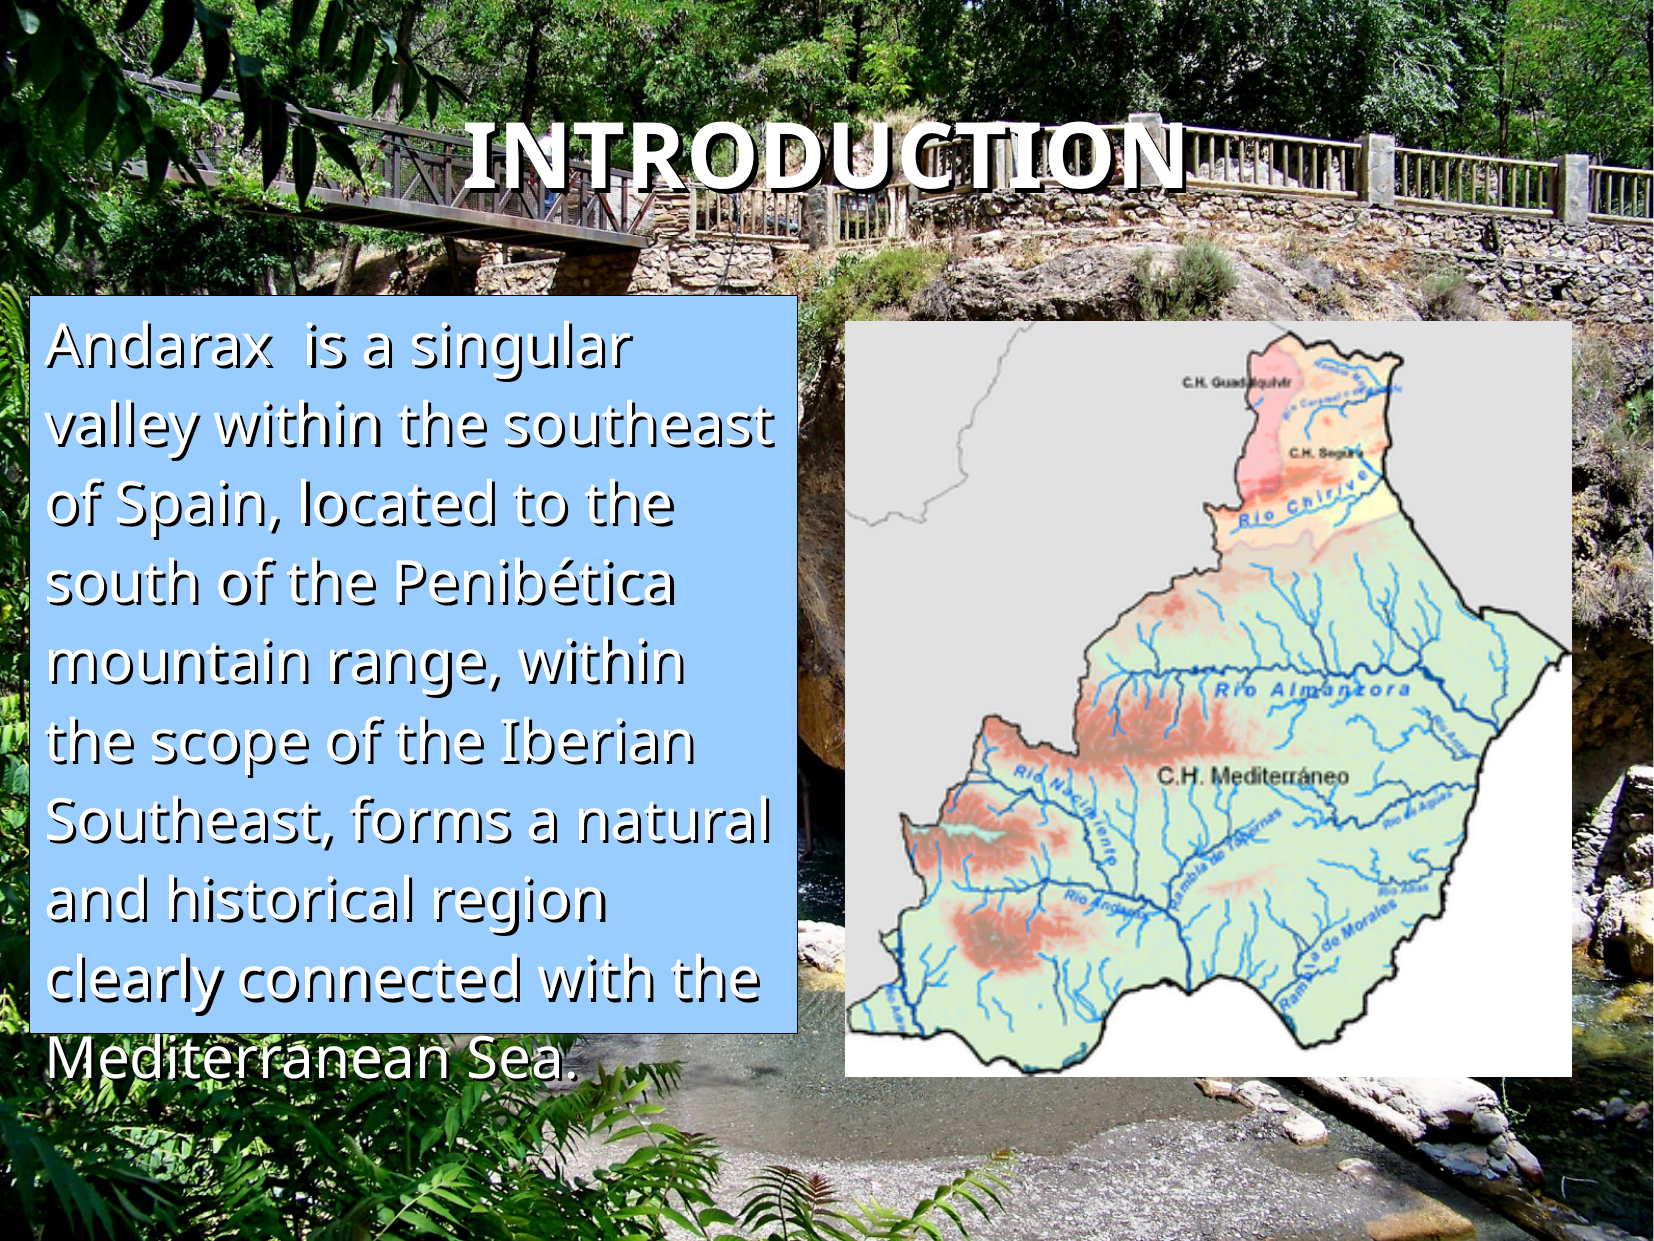

# INTRODUCTION
Andarax is a singular valley within the southeast of Spain, located to the south of the Penibética mountain range, within the scope of the Iberian
Southeast, forms a natural and historical region clearly connected with the Mediterranean Sea.